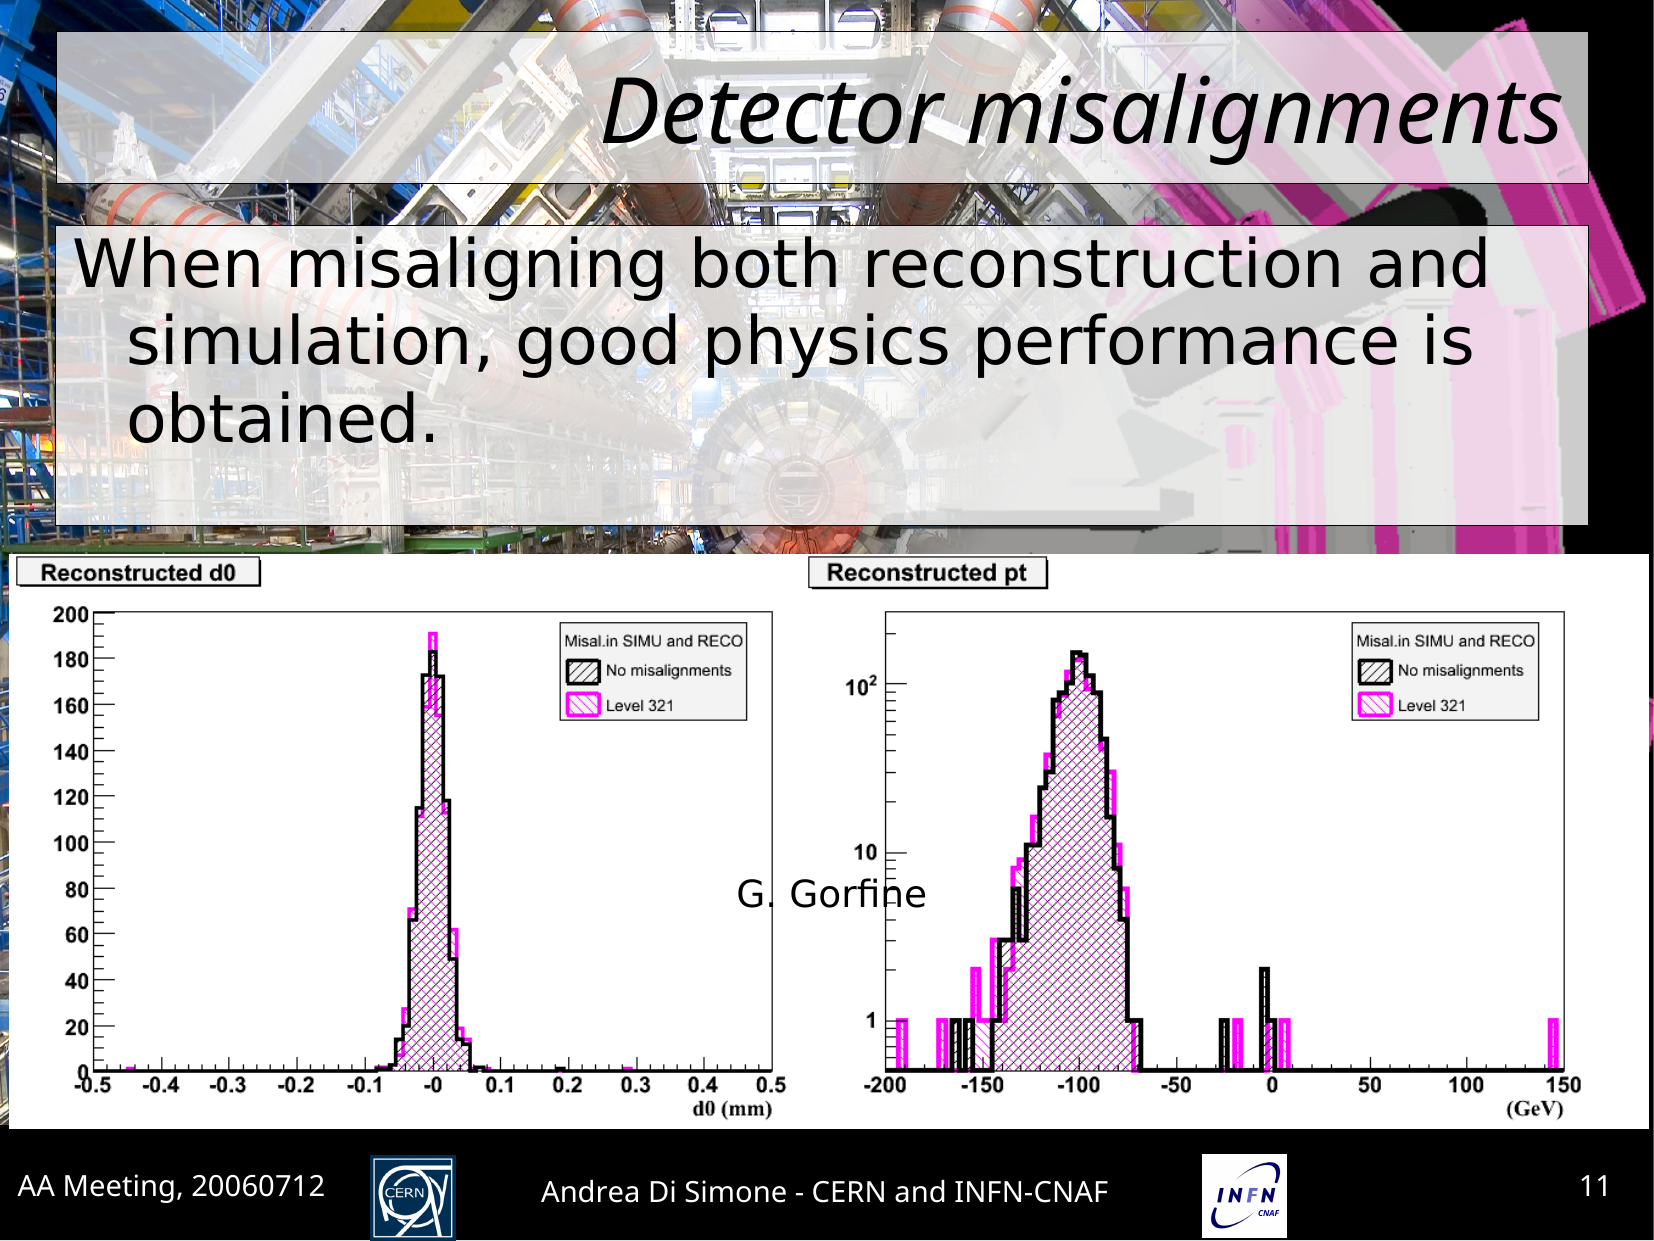

# Detector misalignments
When misaligning both reconstruction and simulation, good physics performance is obtained.
G. Gorfine
AA Meeting, 20060712
11
Andrea Di Simone - CERN and INFN-CNAF